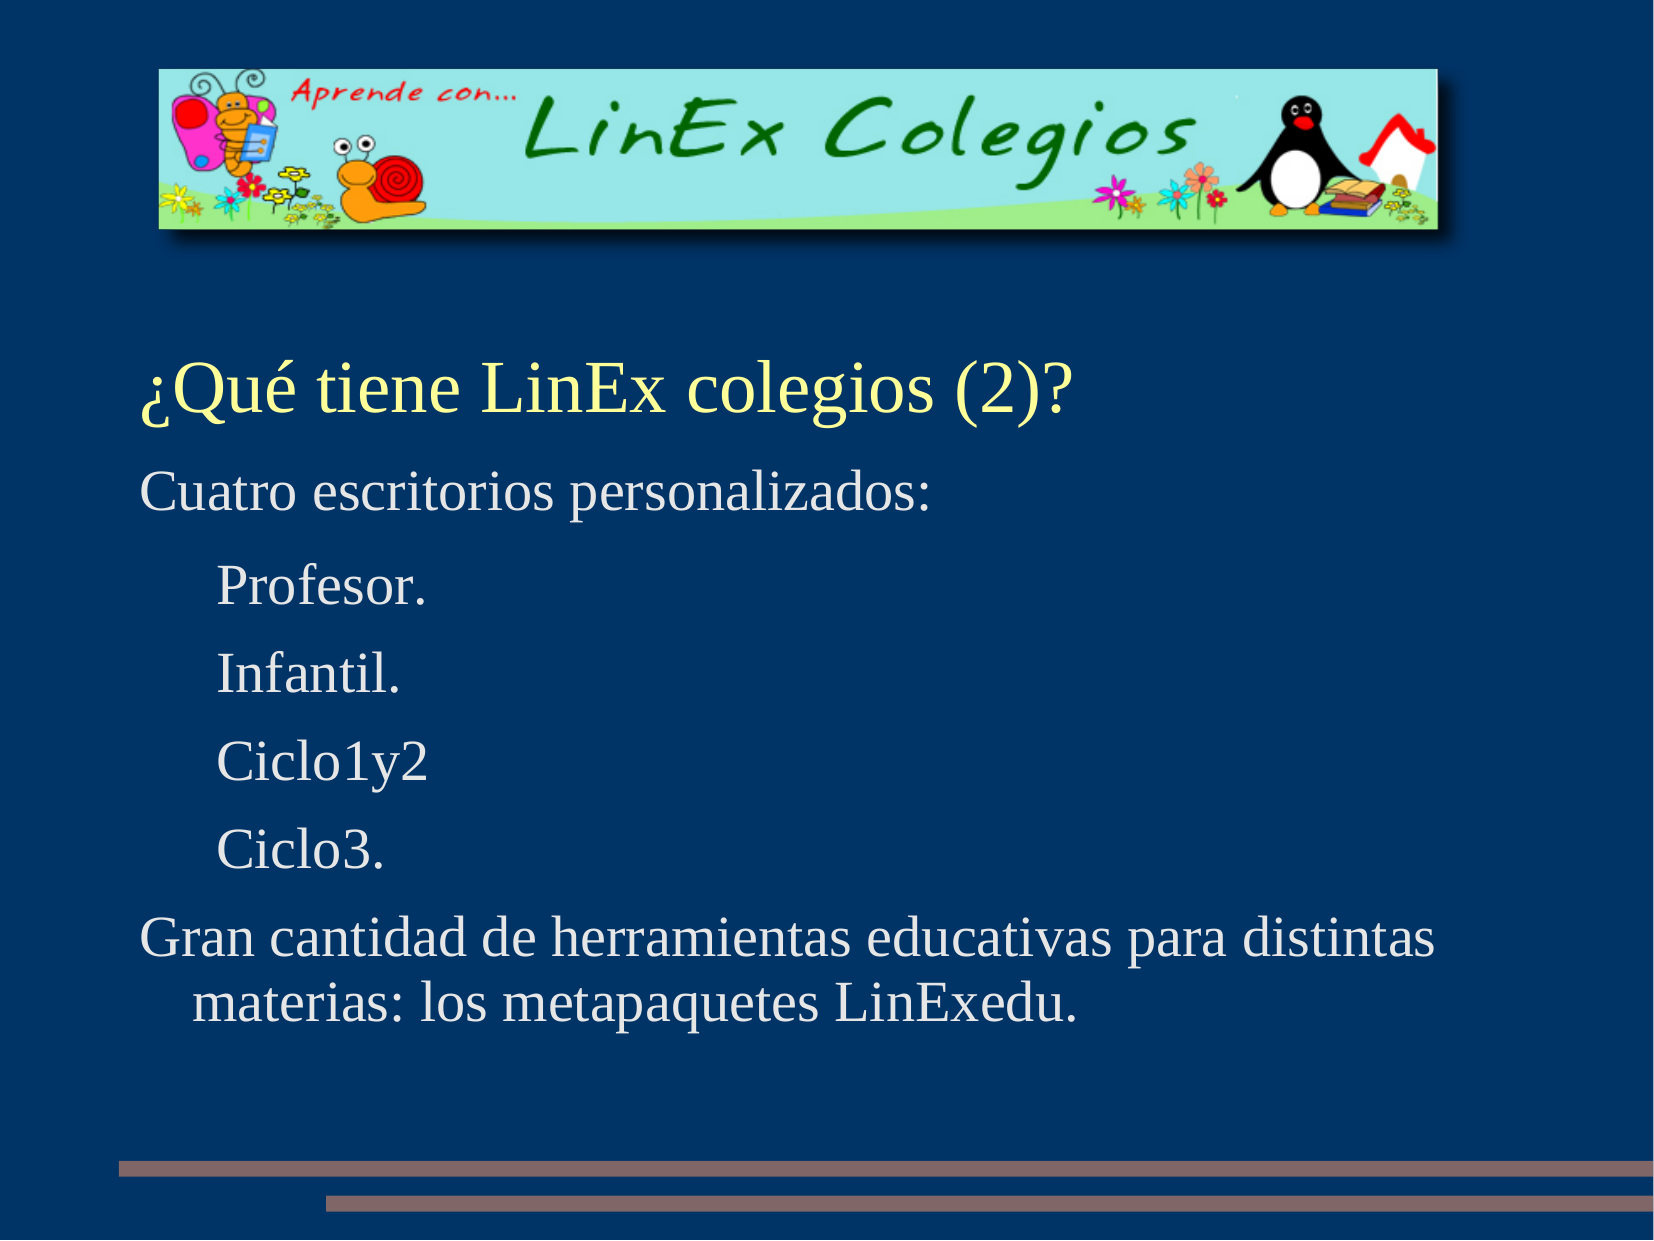

# ¿Qué tiene LinEx colegios (2)?
Cuatro escritorios personalizados:
Profesor.
Infantil.
Ciclo1y2
Ciclo3.
Gran cantidad de herramientas educativas para distintas materias: los metapaquetes LinExedu.